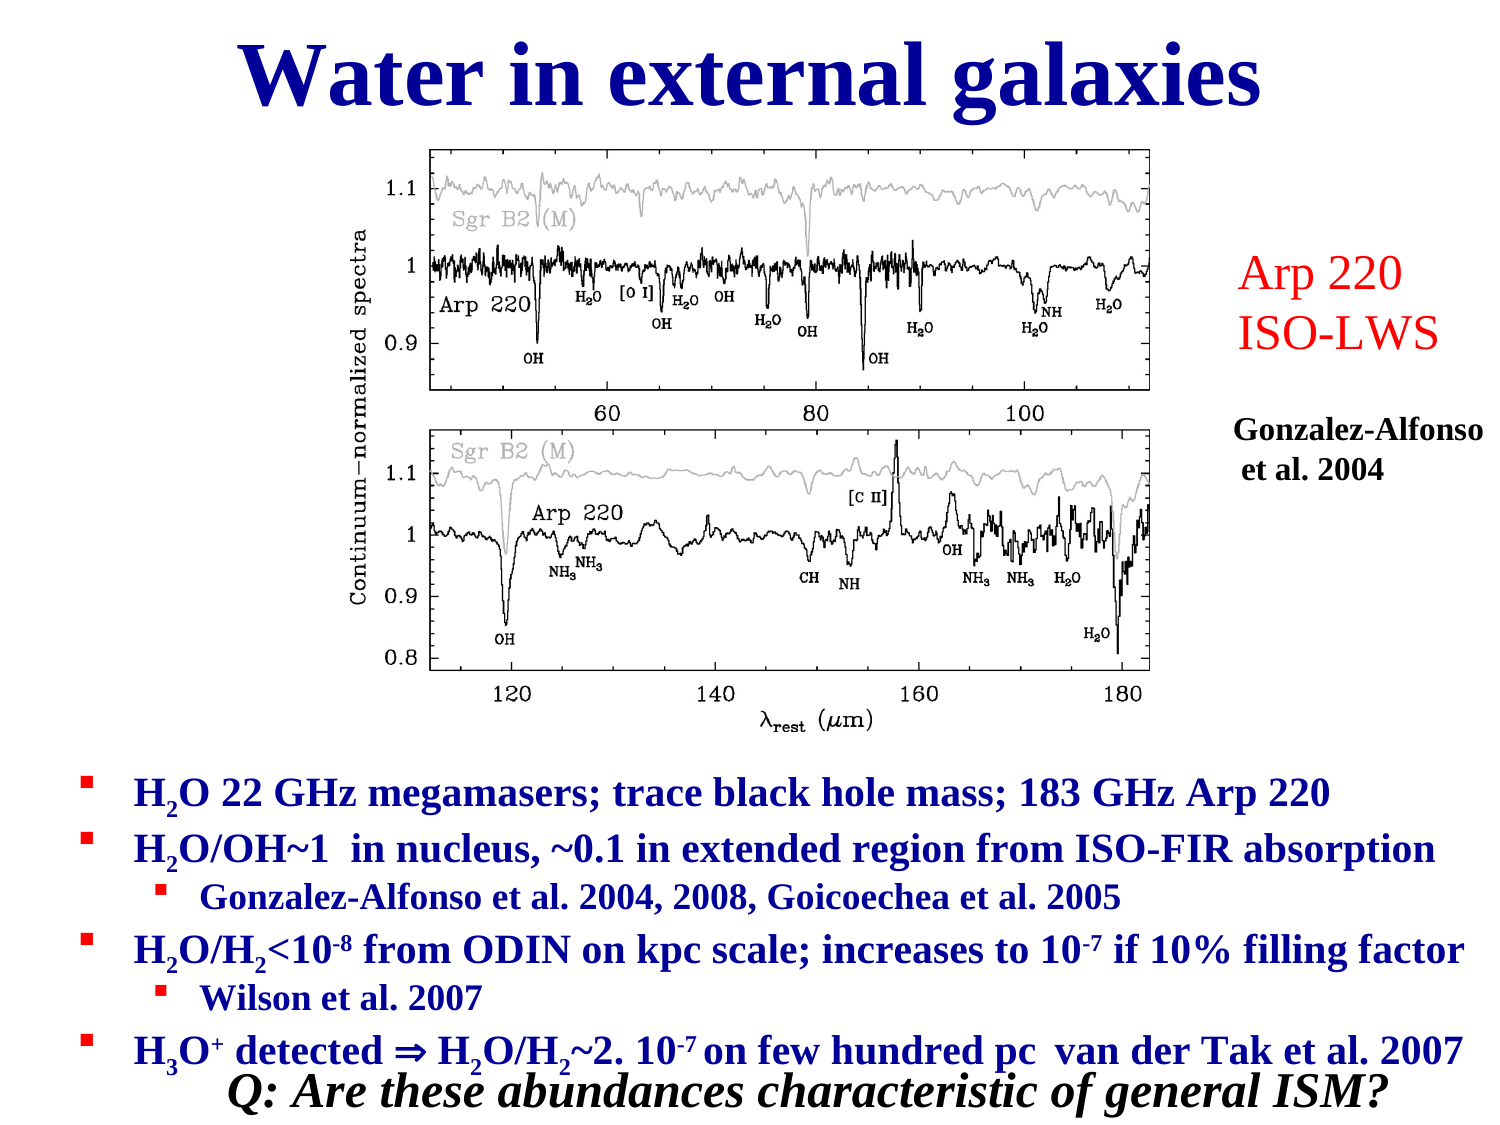

# Water in external galaxies
Arp 220
ISO-LWS
Gonzalez-Alfonso
 et al. 2004
H2O 22 GHz megamasers; trace black hole mass; 183 GHz Arp 220
H2O/OH~1 in nucleus, ~0.1 in extended region from ISO-FIR absorption
Gonzalez-Alfonso et al. 2004, 2008, Goicoechea et al. 2005
H2O/H2<10-8 from ODIN on kpc scale; increases to 10-7 if 10% filling factor
Wilson et al. 2007
H3O+ detected  H2O/H2~2. 10-7 on few hundred pc van der Tak et al. 2007
Q: Are these abundances characteristic of general ISM?